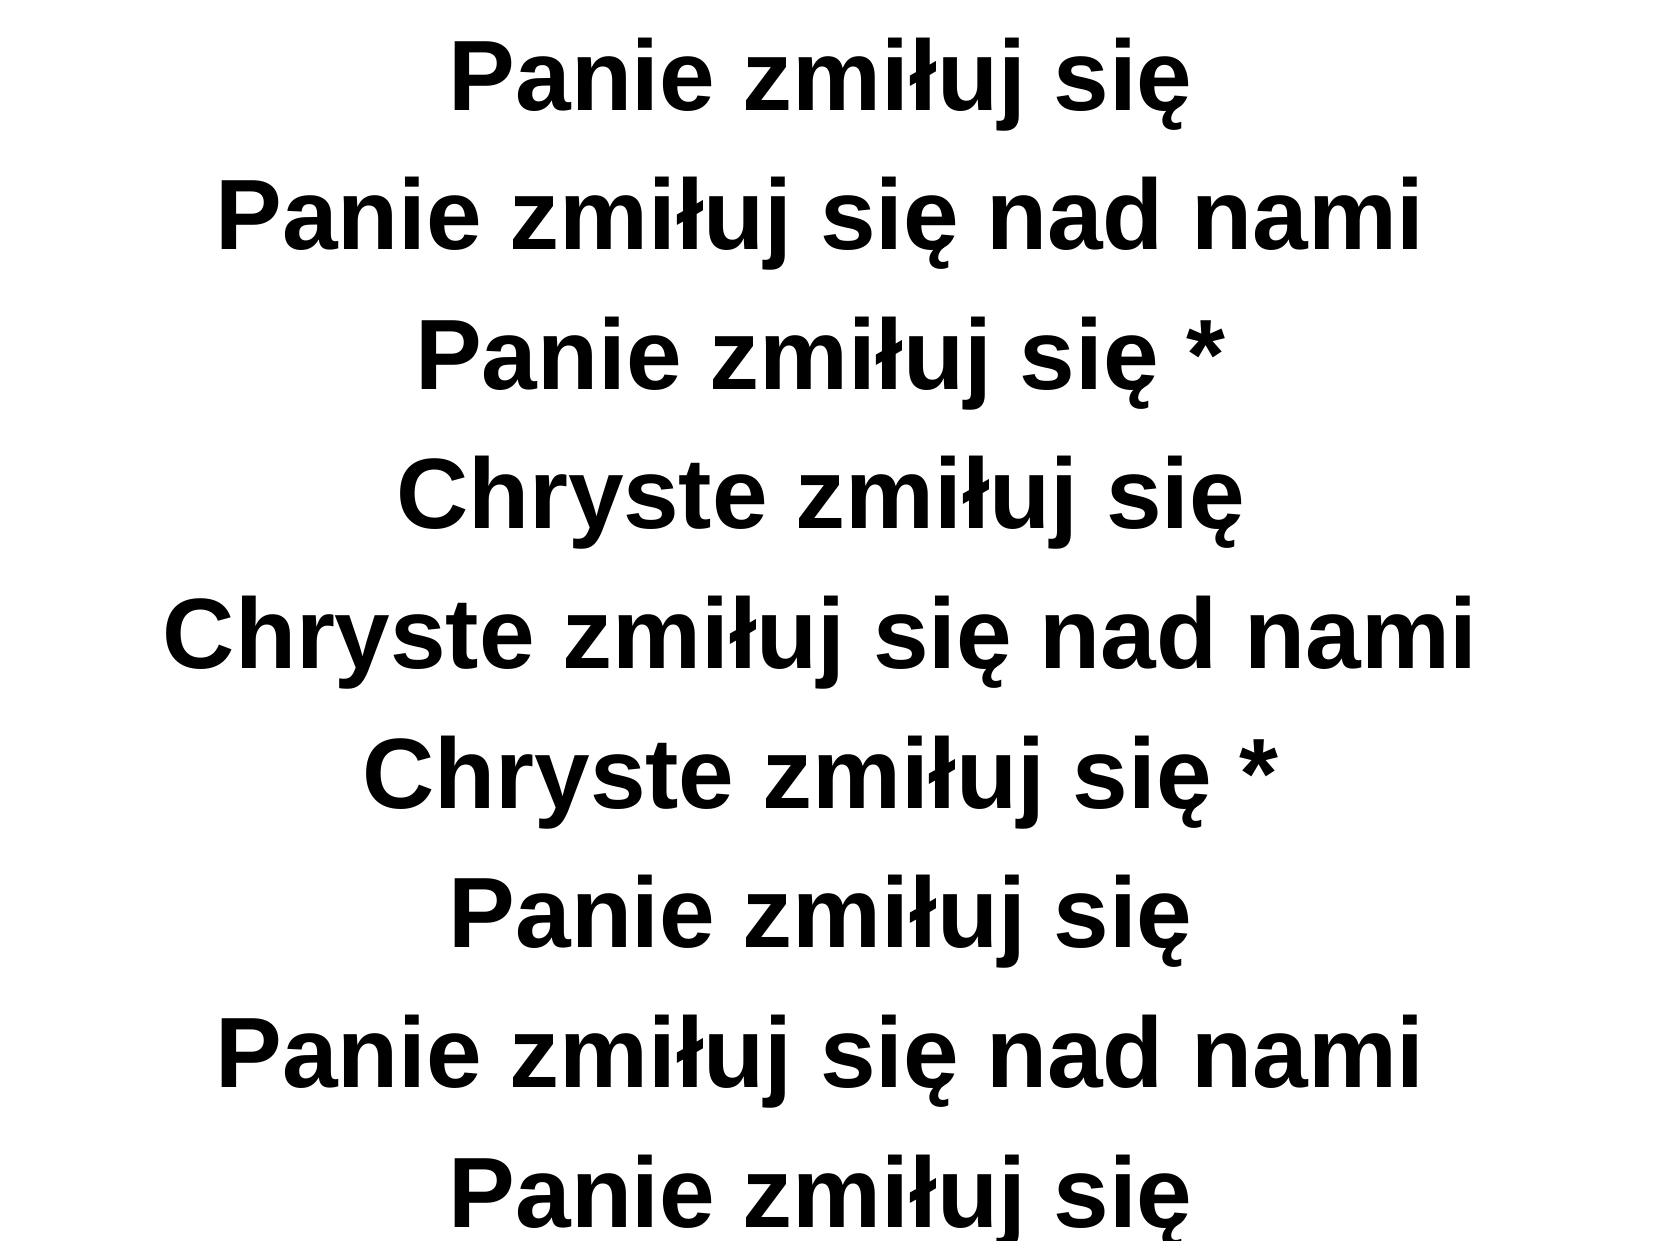

# Panie zmiłuj się
Panie zmiłuj się nad nami
Panie zmiłuj się *
Chryste zmiłuj się
Chryste zmiłuj się nad nami
Chryste zmiłuj się *
Panie zmiłuj się
Panie zmiłuj się nad nami
Panie zmiłuj się